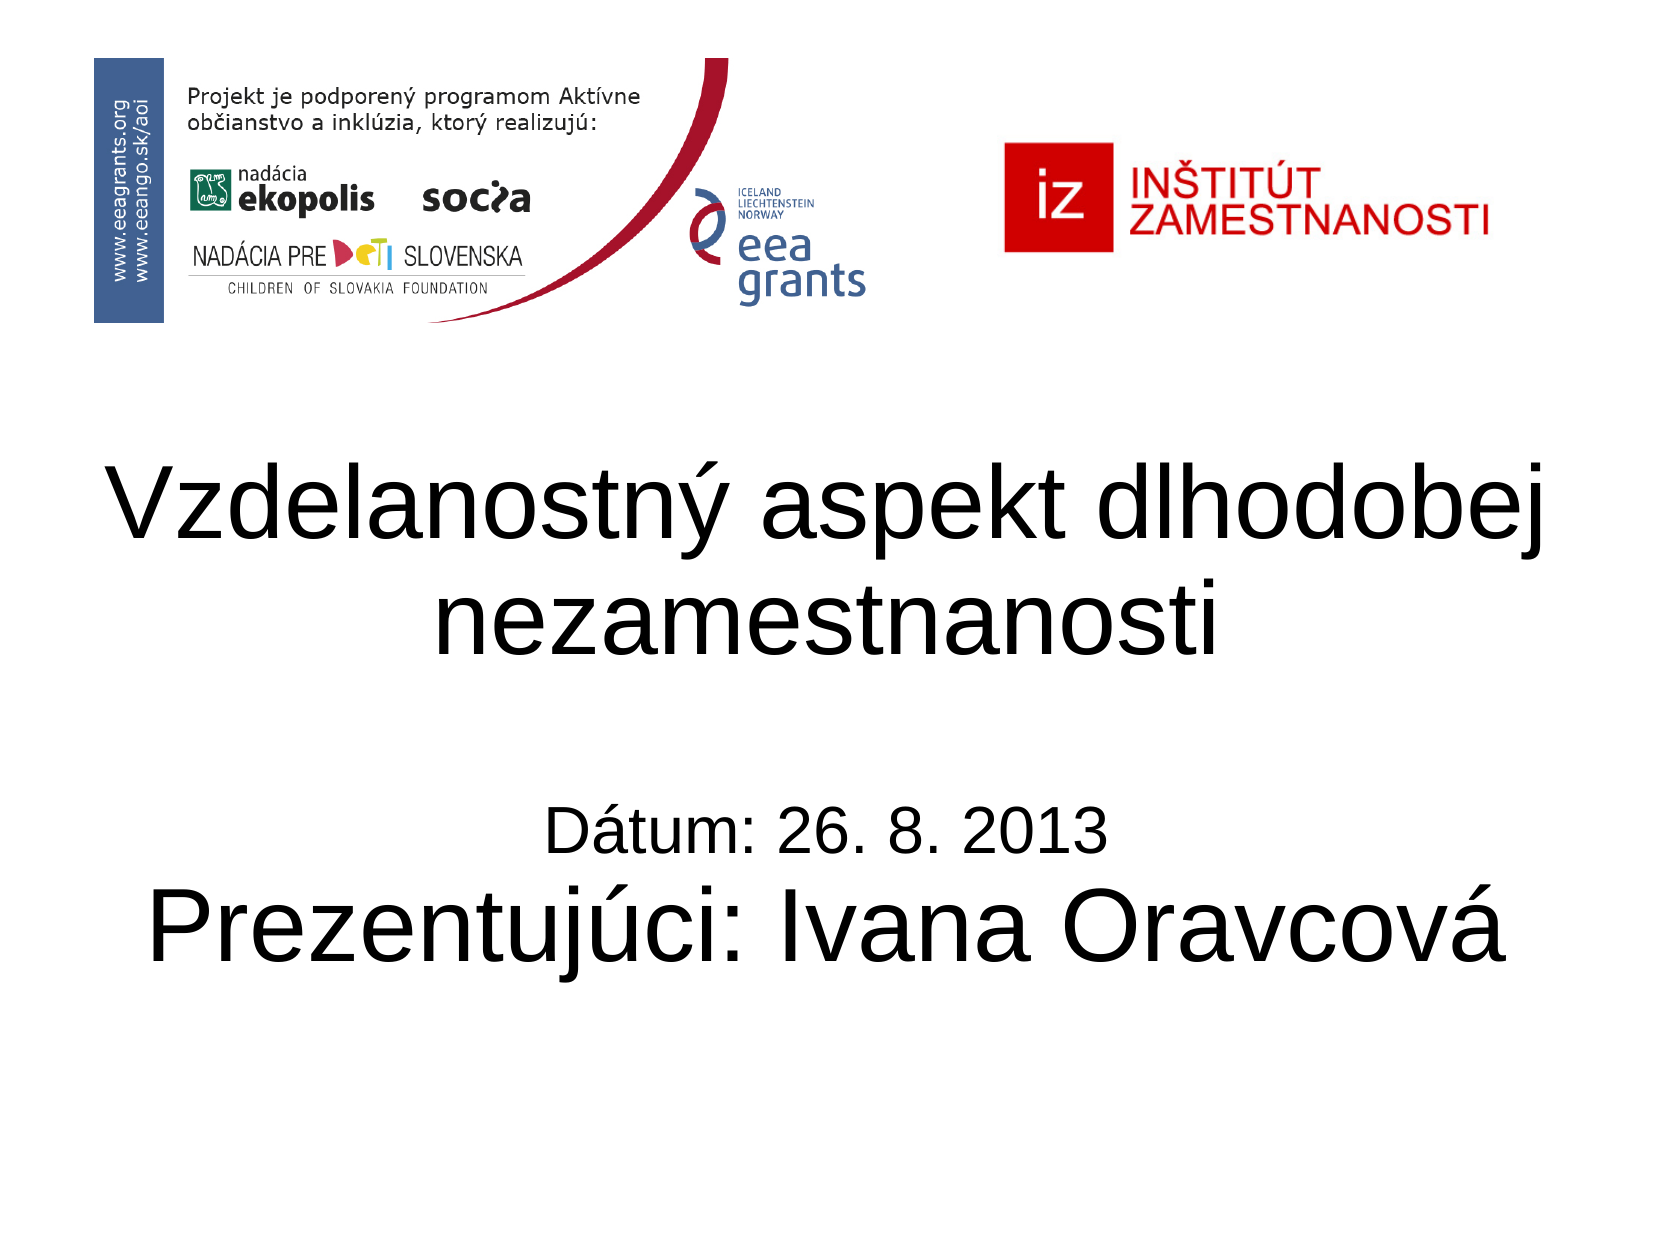

# Vzdelanostný aspekt dlhodobej nezamestnanosti
Dátum: 26. 8. 2013
Prezentujúci: Ivana Oravcová